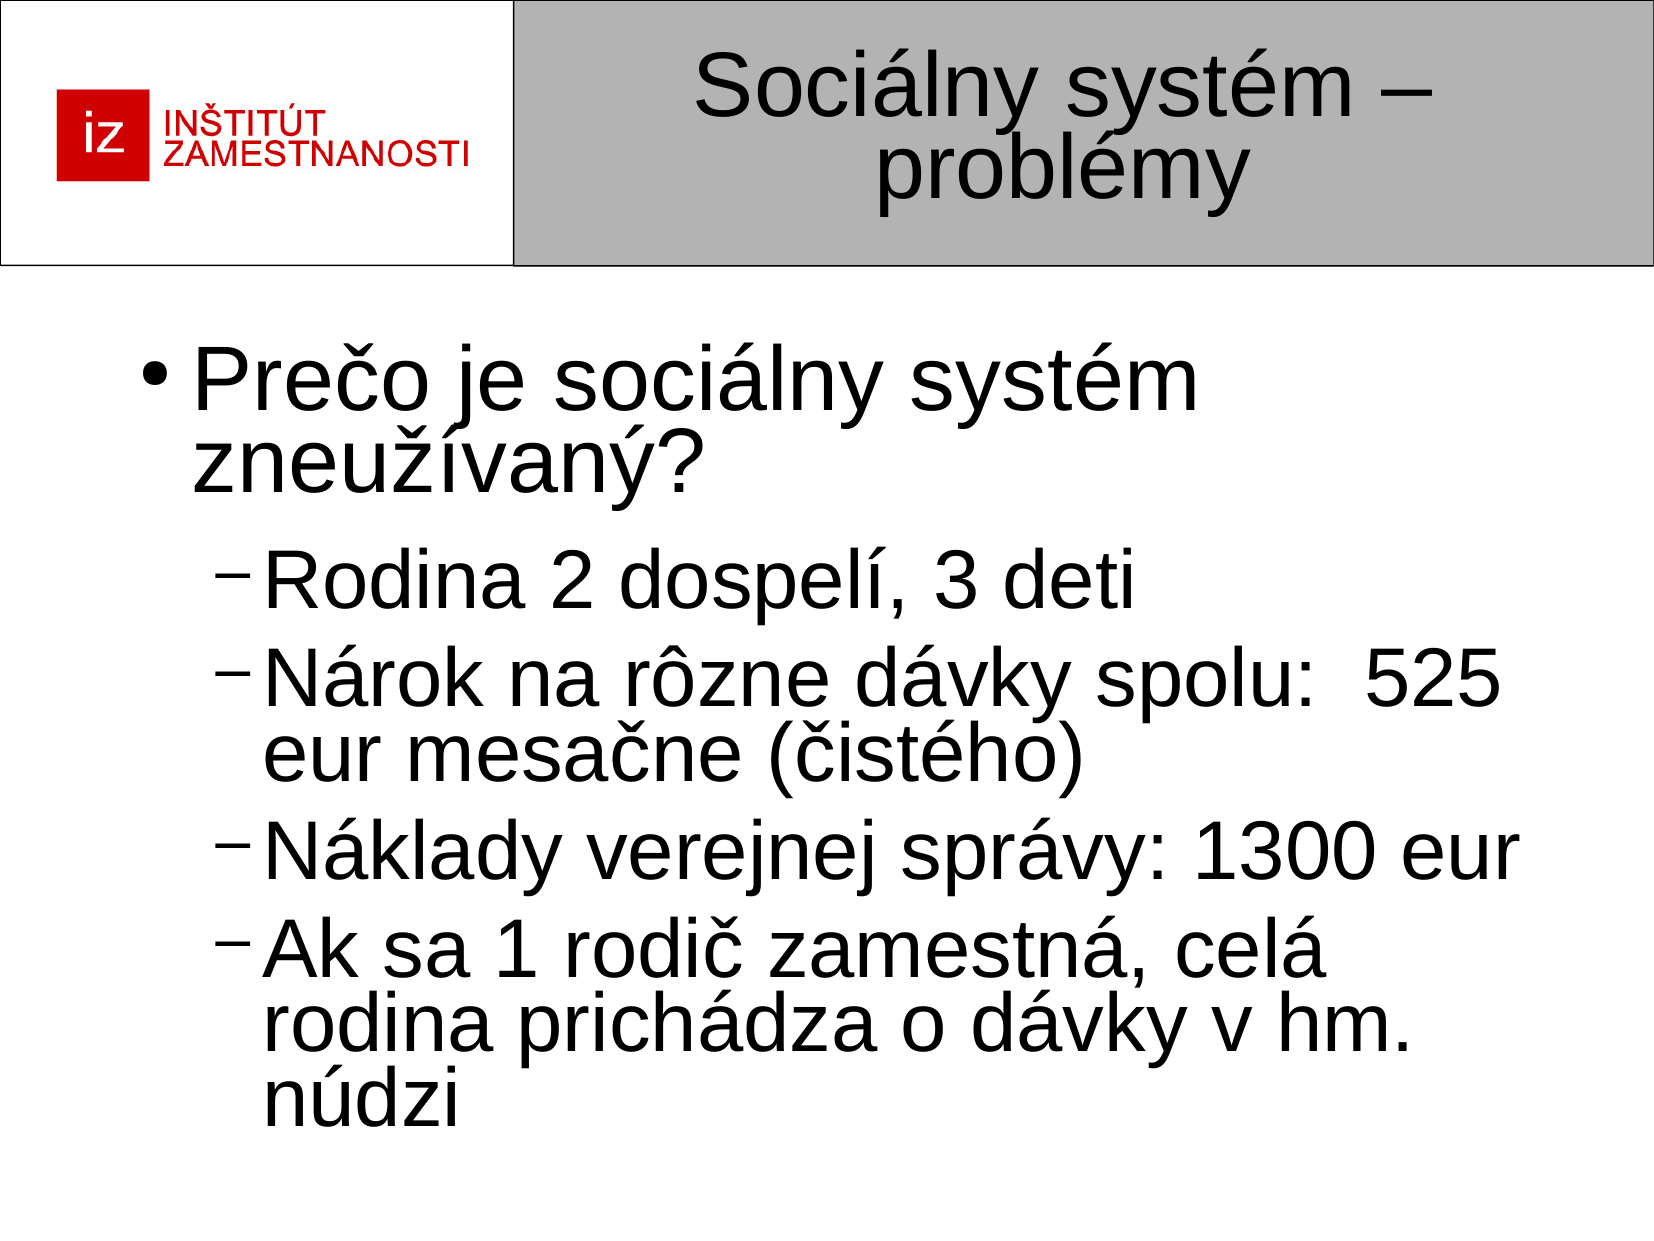

# Sociálny systém – problémy
Prečo je sociálny systém zneužívaný?
Rodina 2 dospelí, 3 deti
Nárok na rôzne dávky spolu: 525 eur mesačne (čistého)
Náklady verejnej správy: 1300 eur
Ak sa 1 rodič zamestná, celá rodina prichádza o dávky v hm. núdzi